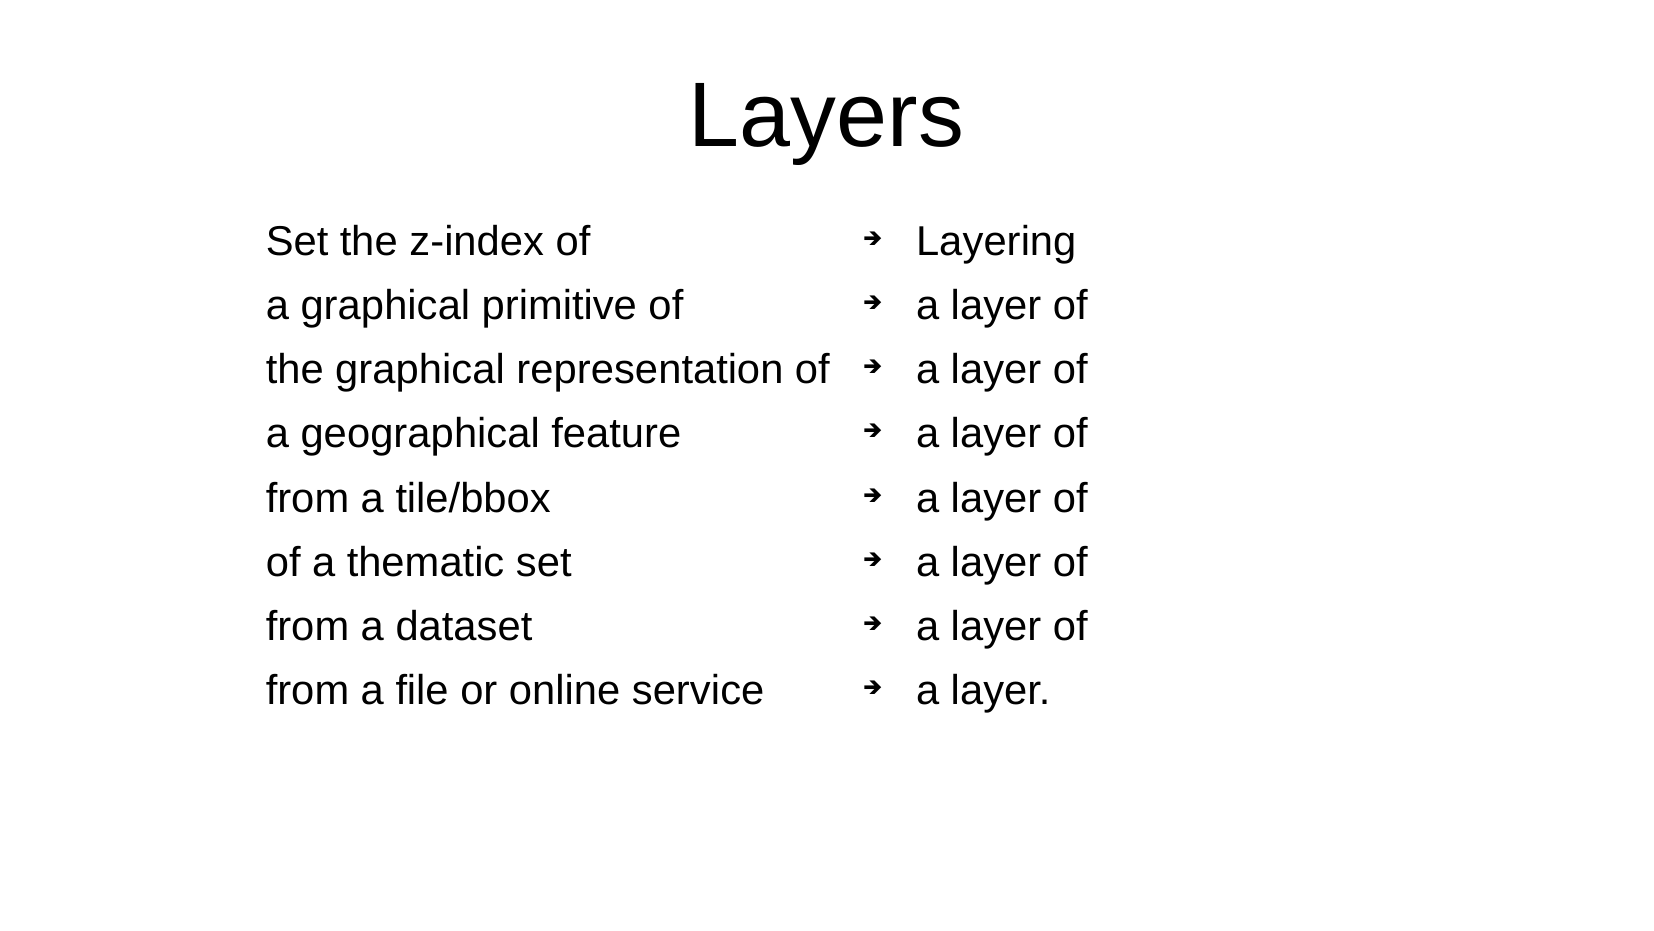

# Layers
Set the z-index of
a graphical primitive of
the graphical representation of
a geographical feature
from a tile/bbox
of a thematic set
from a dataset
from a file or online service
Layering
a layer of
a layer of
a layer of
a layer of
a layer of
a layer of
a layer.